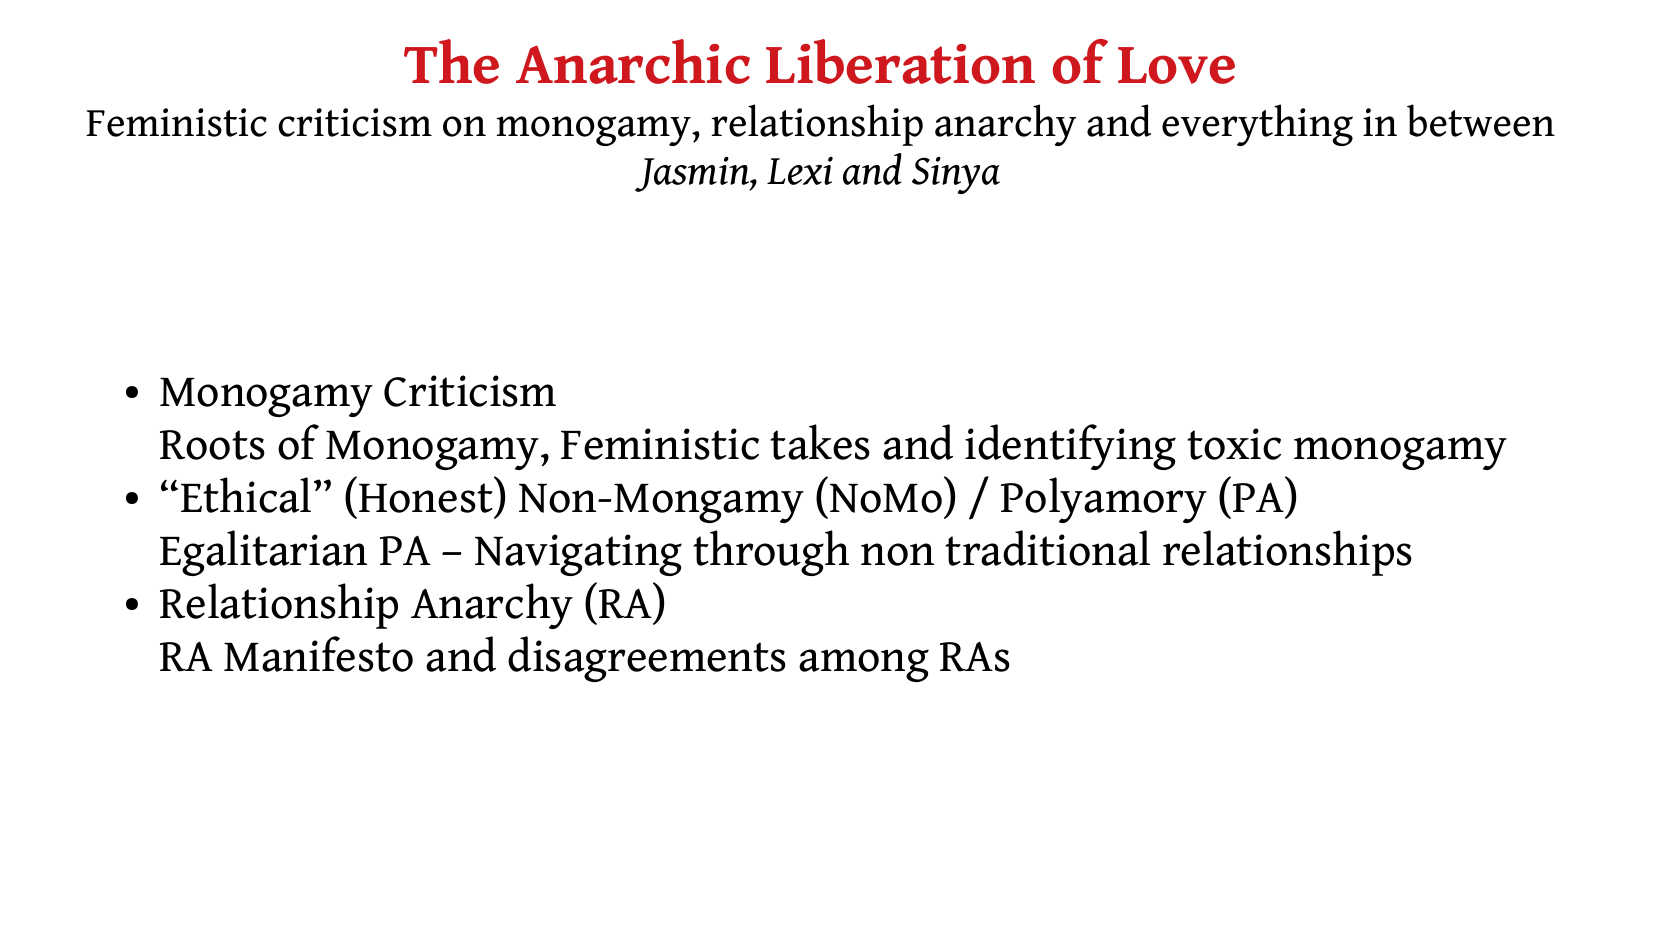

The Anarchic Liberation of Love
Feministic criticism on monogamy, relationship anarchy and everything in between
Jasmin, Lexi and Sinya
# Monogamy Criticism
Roots of Monogamy, Feministic takes and identifying toxic monogamy
“Ethical” (Honest) Non-Mongamy (NoMo) / Polyamory (PA)
Egalitarian PA – Navigating through non traditional relationships
Relationship Anarchy (RA)
RA Manifesto and disagreements among RAs